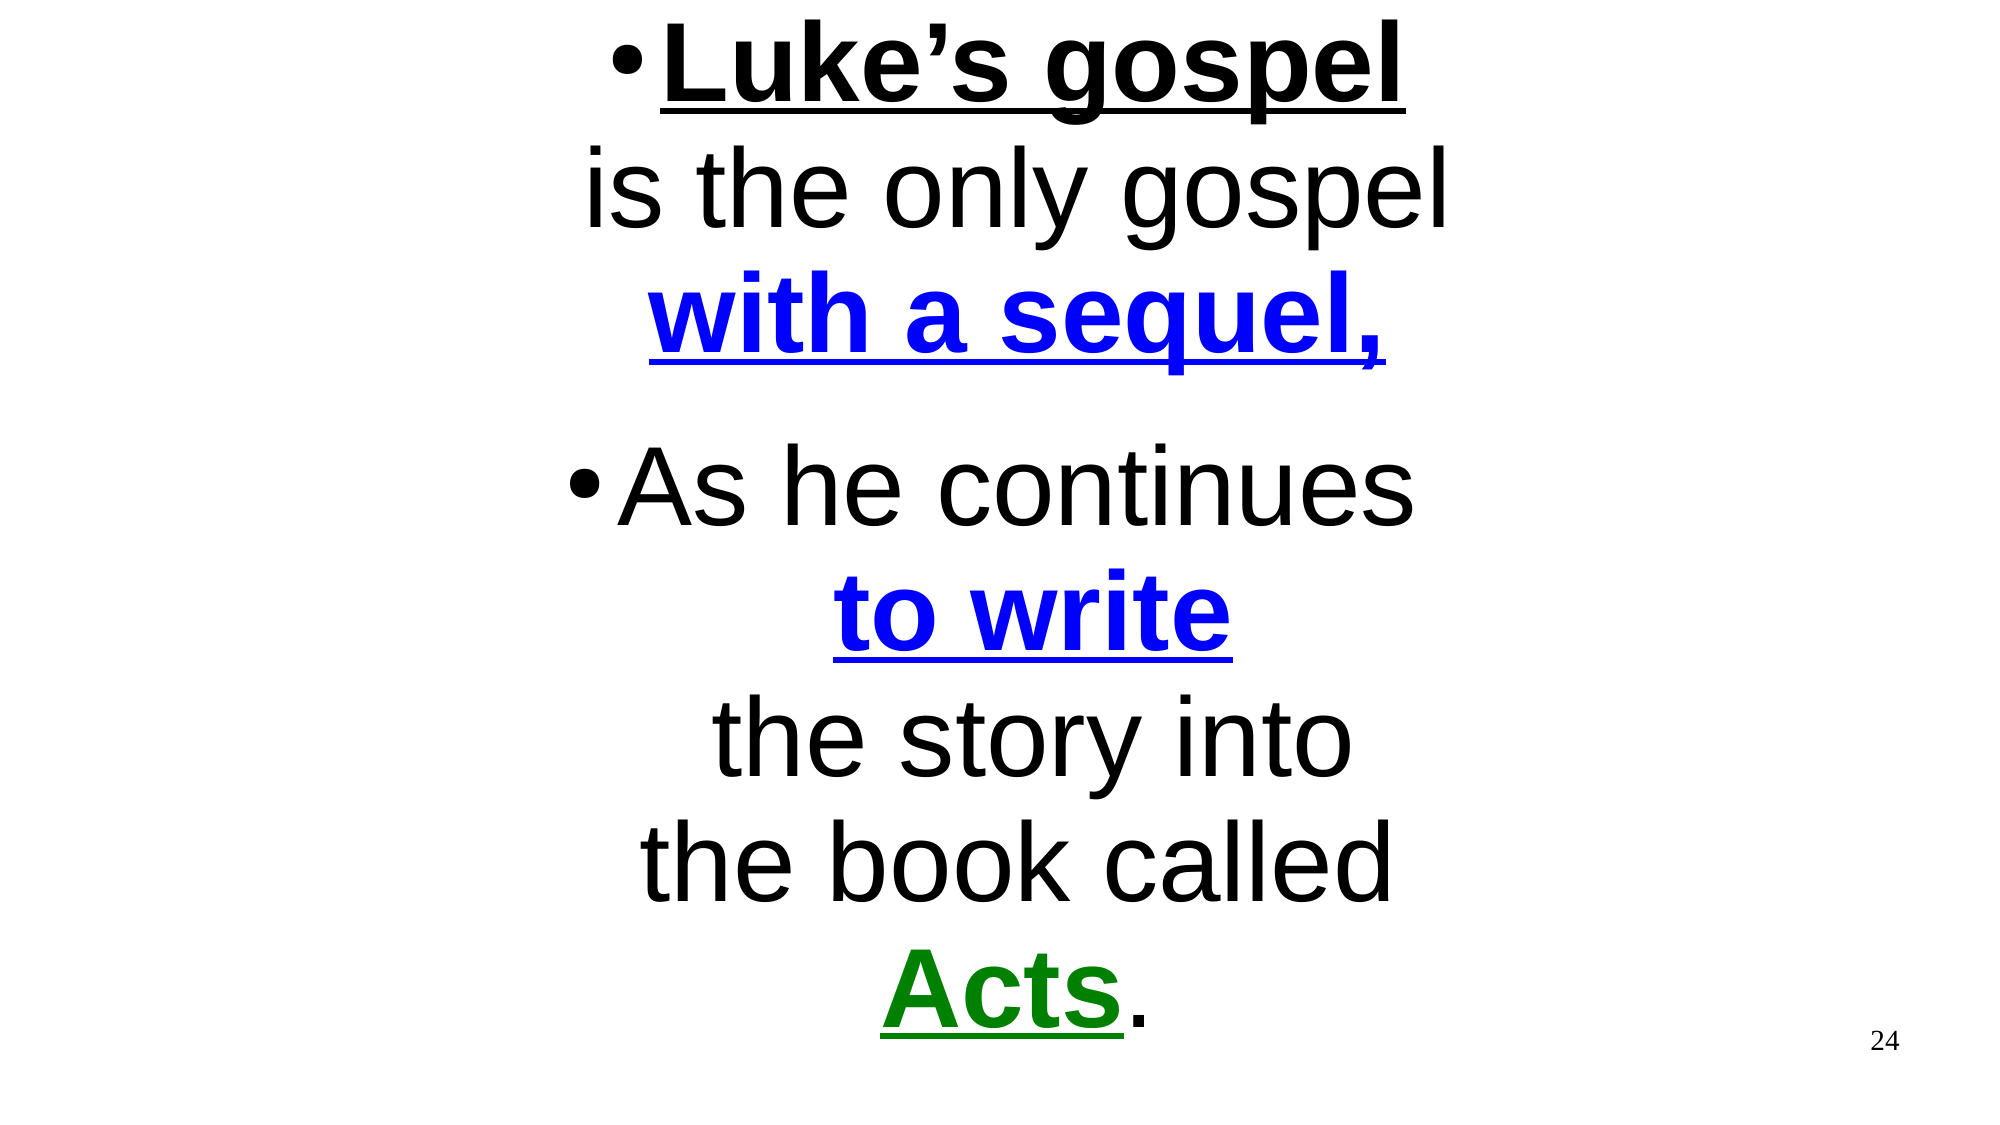

# Luke’s gospel is the only gospel with a sequel,
As he continues
to write
 the story into
the book called
Acts.
24